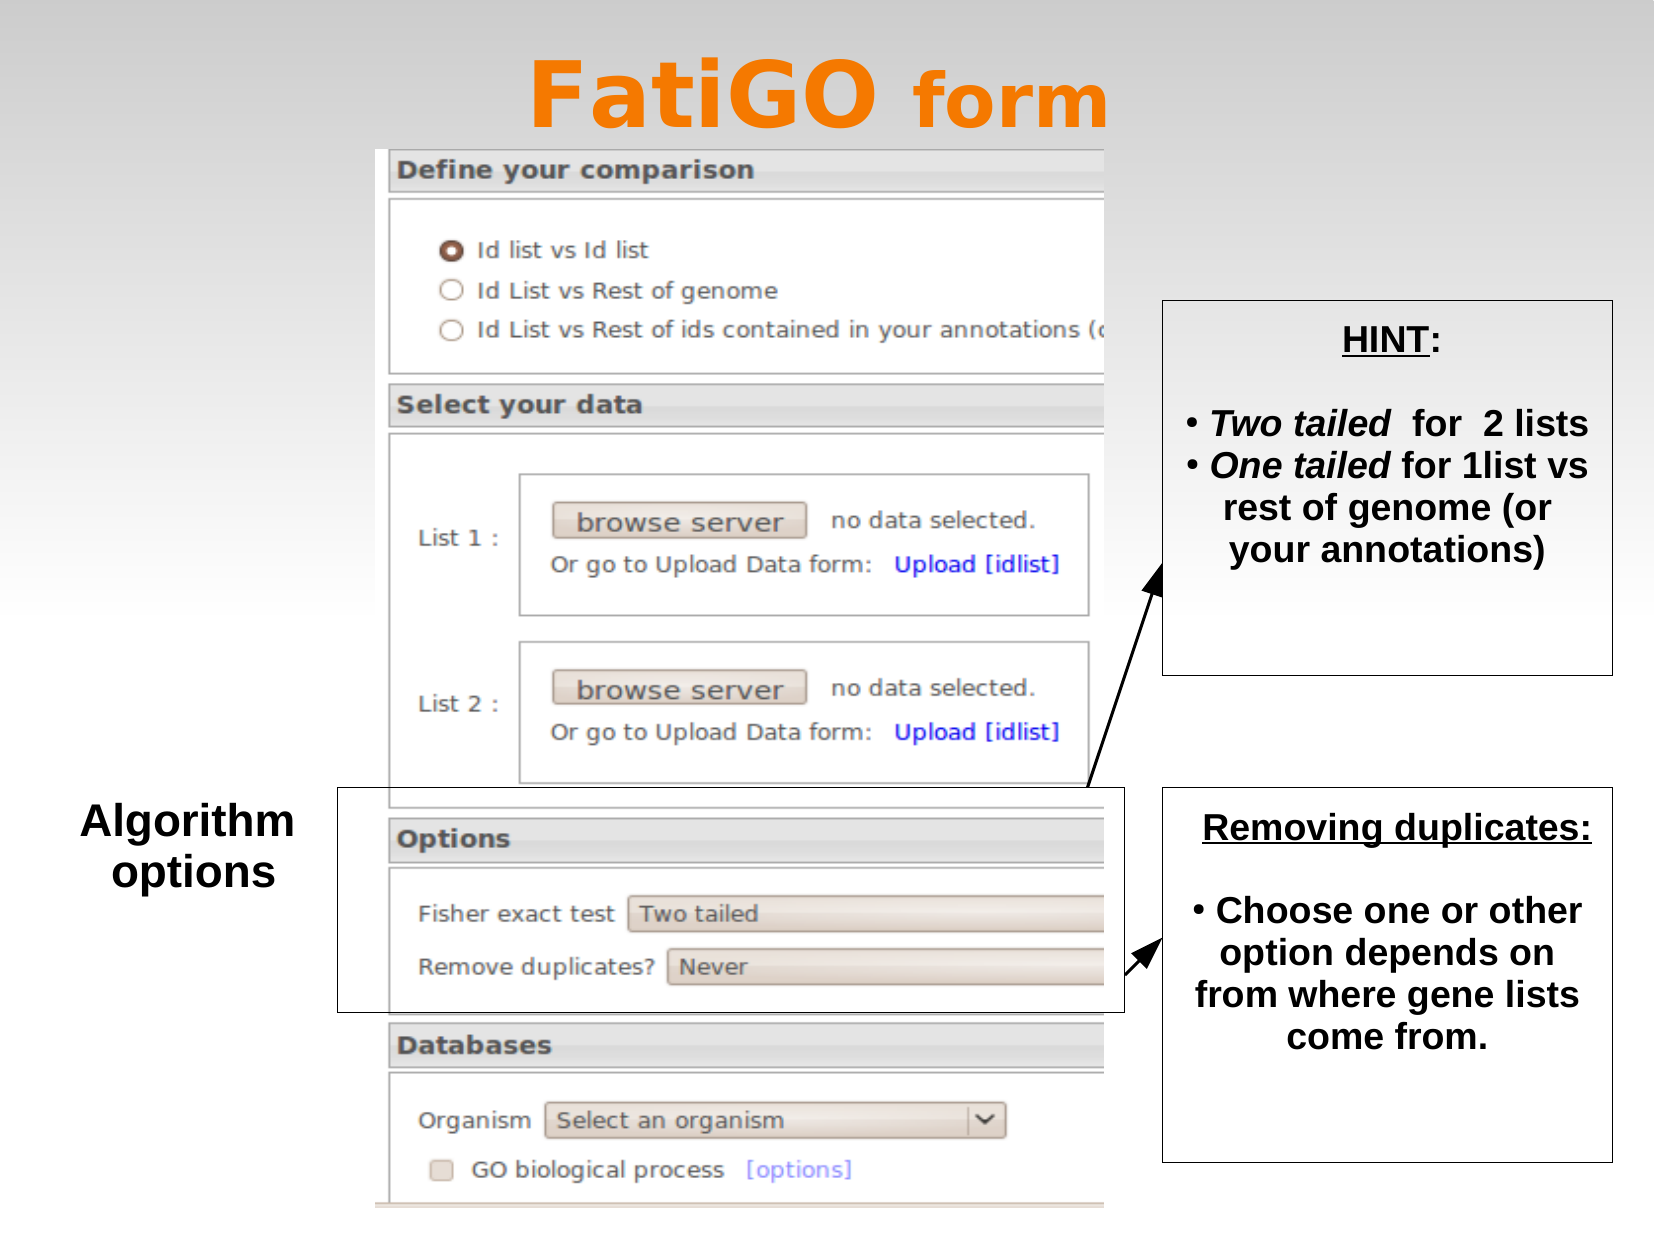

# FatiGO form
 HINT:
 Two tailed for 2 lists
 One tailed for 1list vs rest of genome (or your annotations)
Algorithm
 options
 Removing duplicates:
 Choose one or other option depends on from where gene lists come from.